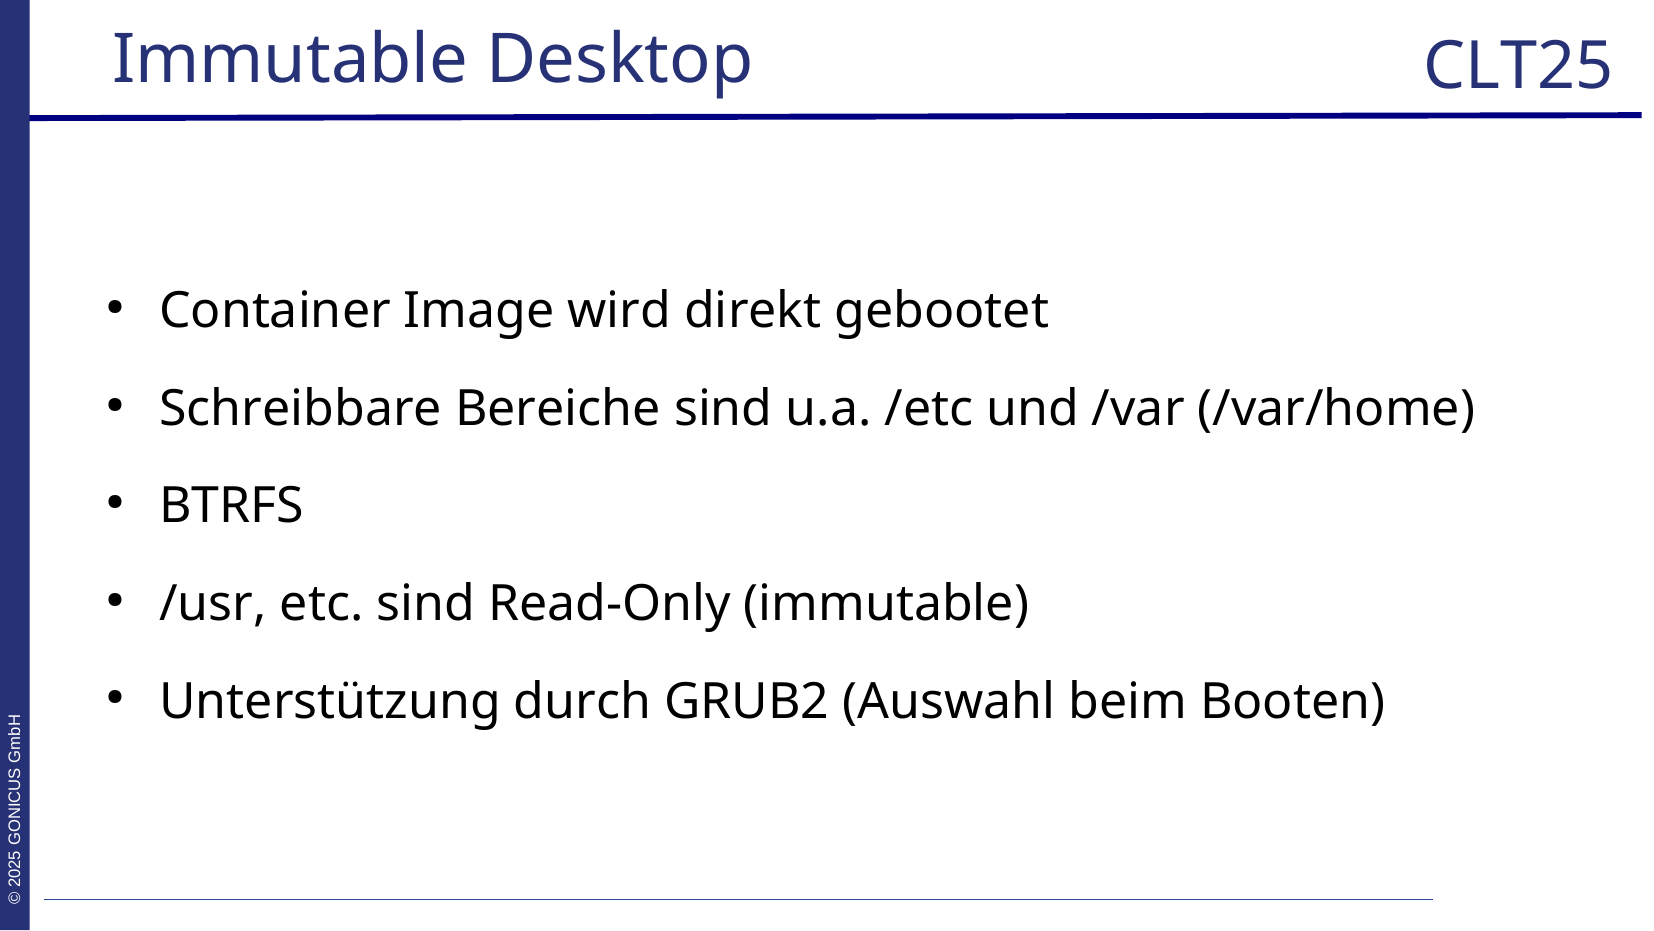

# Immutable Desktop
Container Image wird direkt gebootet
Schreibbare Bereiche sind u.a. /etc und /var (/var/home)
BTRFS
/usr, etc. sind Read-Only (immutable)
Unterstützung durch GRUB2 (Auswahl beim Booten)